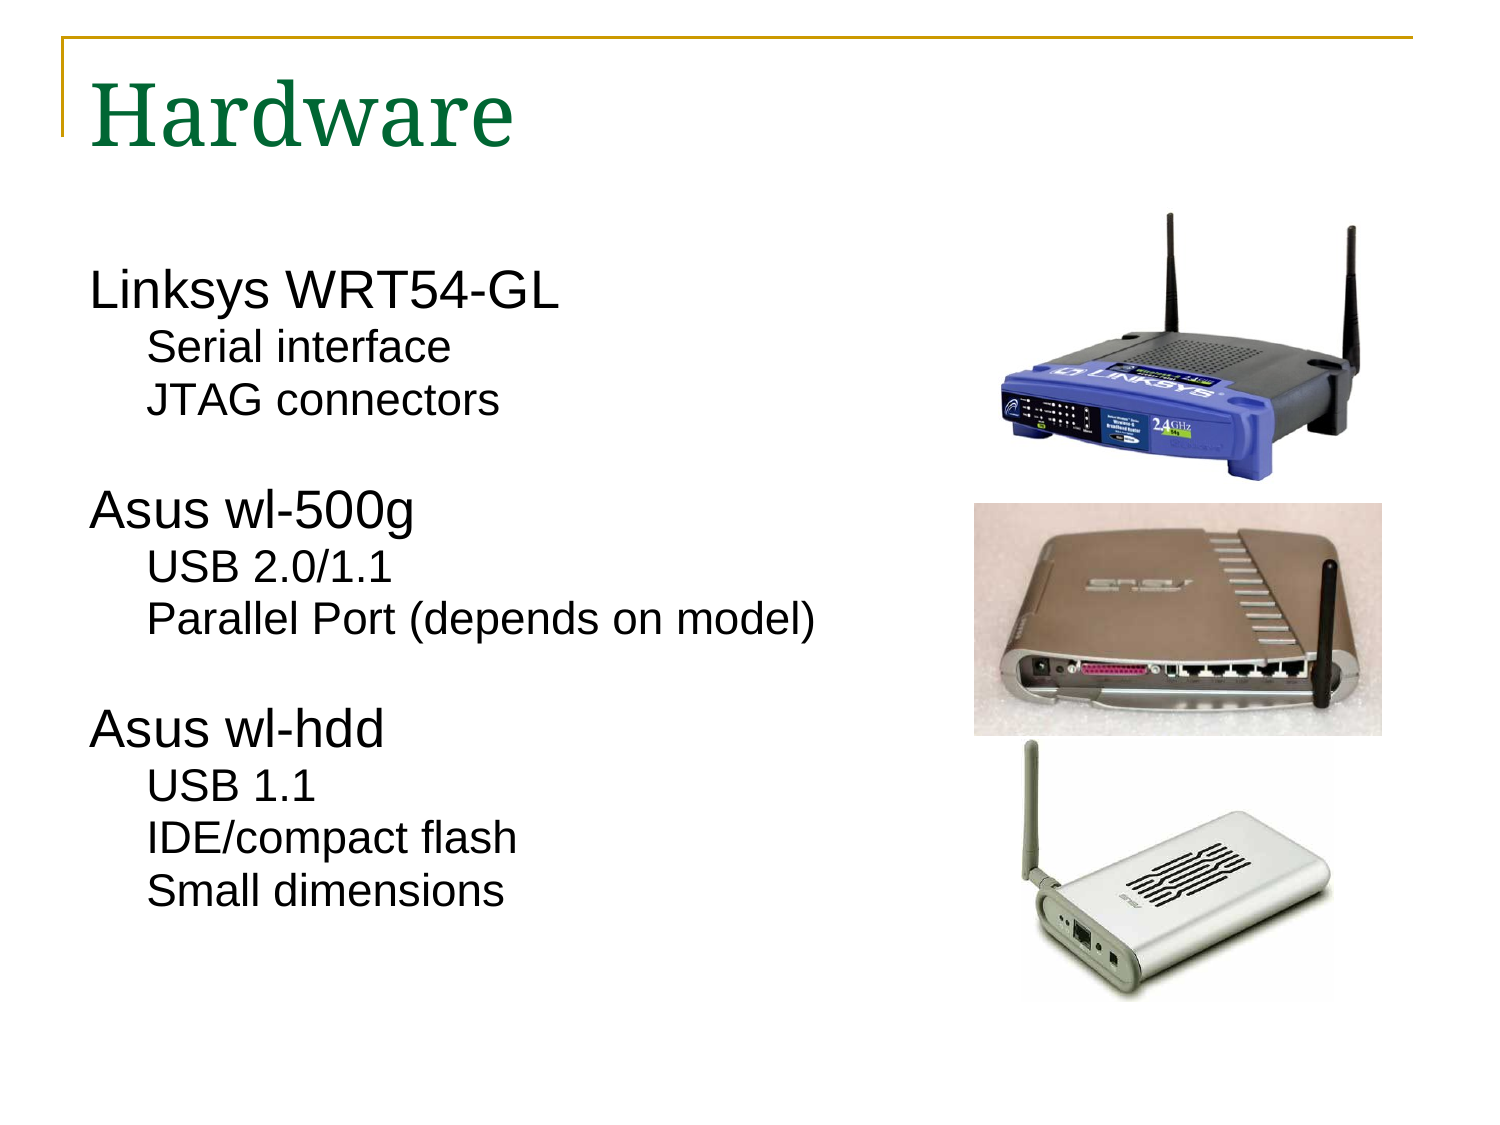

# Hardware
Linksys WRT54-GL
Serial interface
JTAG connectors
Asus wl-500g
USB 2.0/1.1
Parallel Port (depends on model)
Asus wl-hdd
USB 1.1
IDE/compact flash
Small dimensions